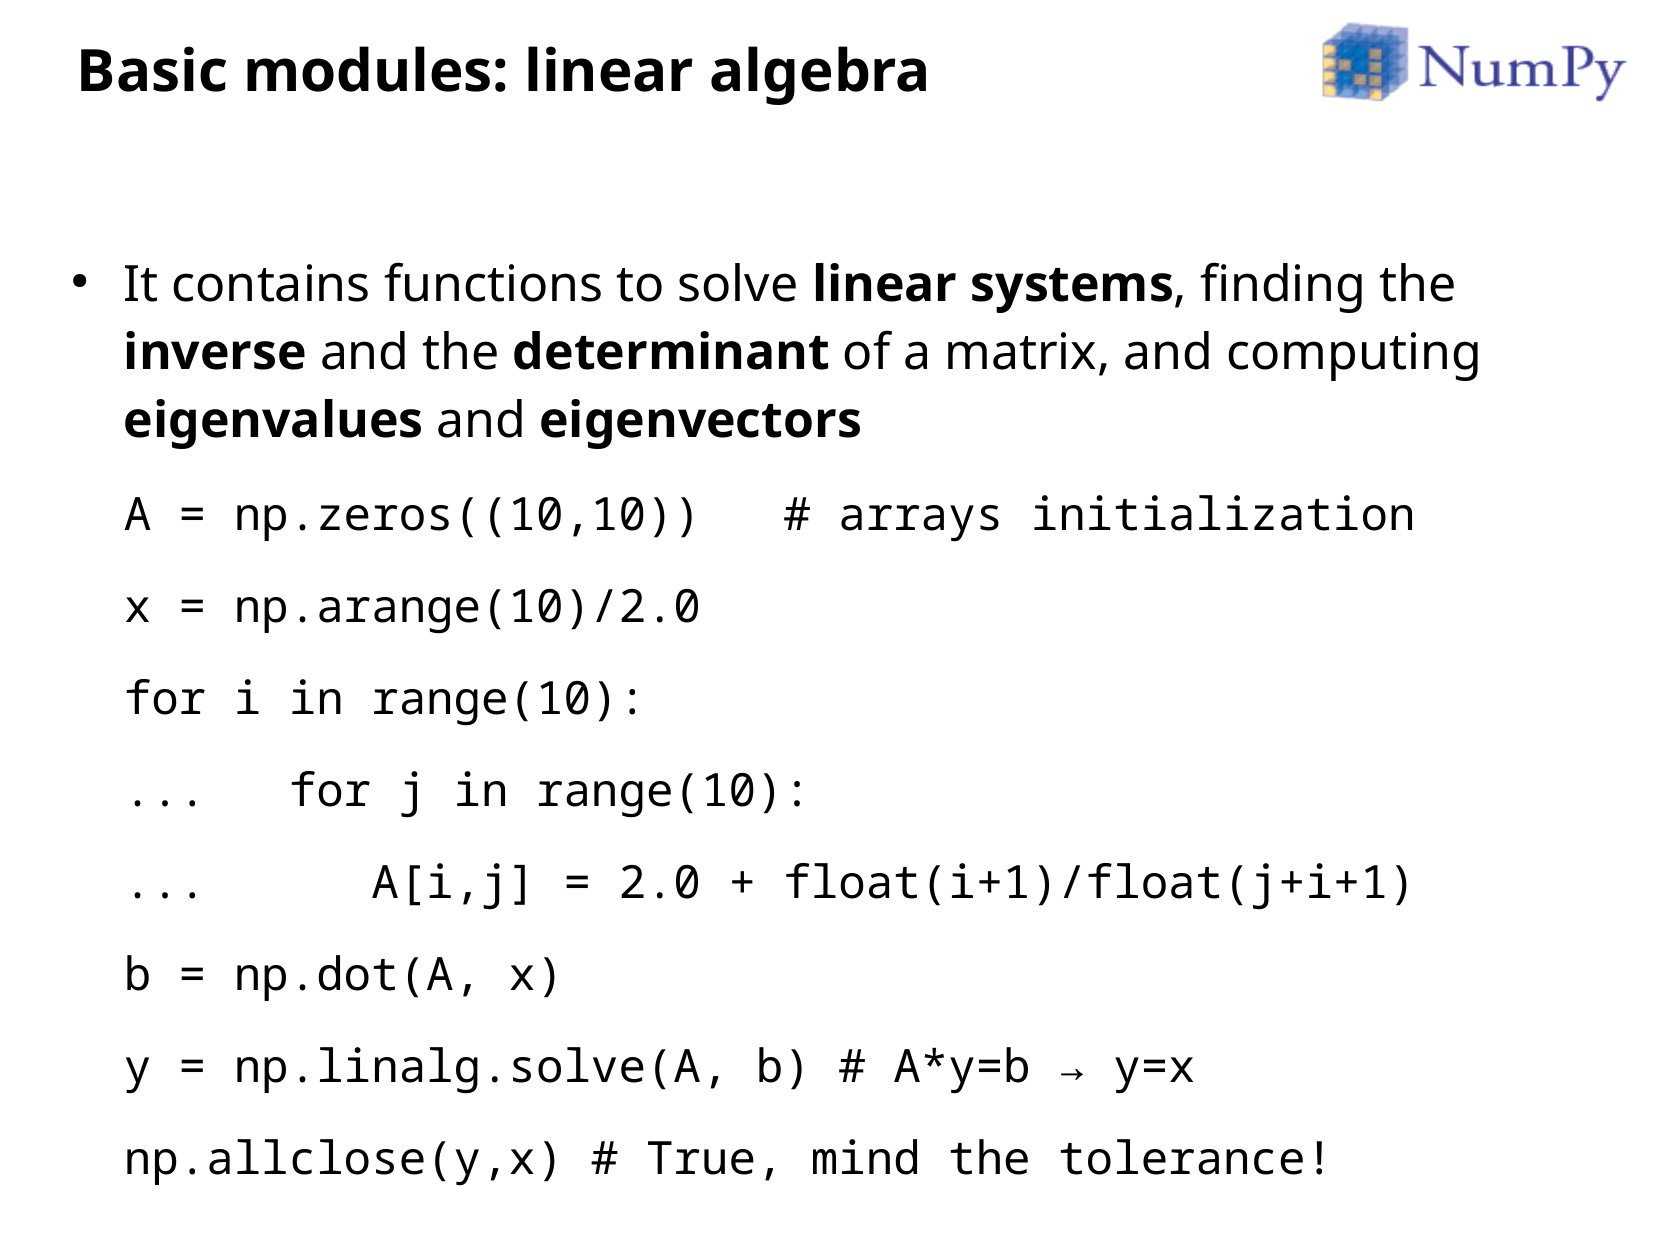

# Basic modules: linear algebra
It contains functions to solve linear systems, finding the inverse and the determinant of a matrix, and computing eigenvalues and eigenvectors
A = np.zeros((10,10)) # arrays initialization
x = np.arange(10)/2.0
for i in range(10):
... for j in range(10):
... A[i,j] = 2.0 + float(i+1)/float(j+i+1)
b = np.dot(A, x)
y = np.linalg.solve(A, b) # A*y=b → y=x
np.allclose(y,x) # True, mind the tolerance!